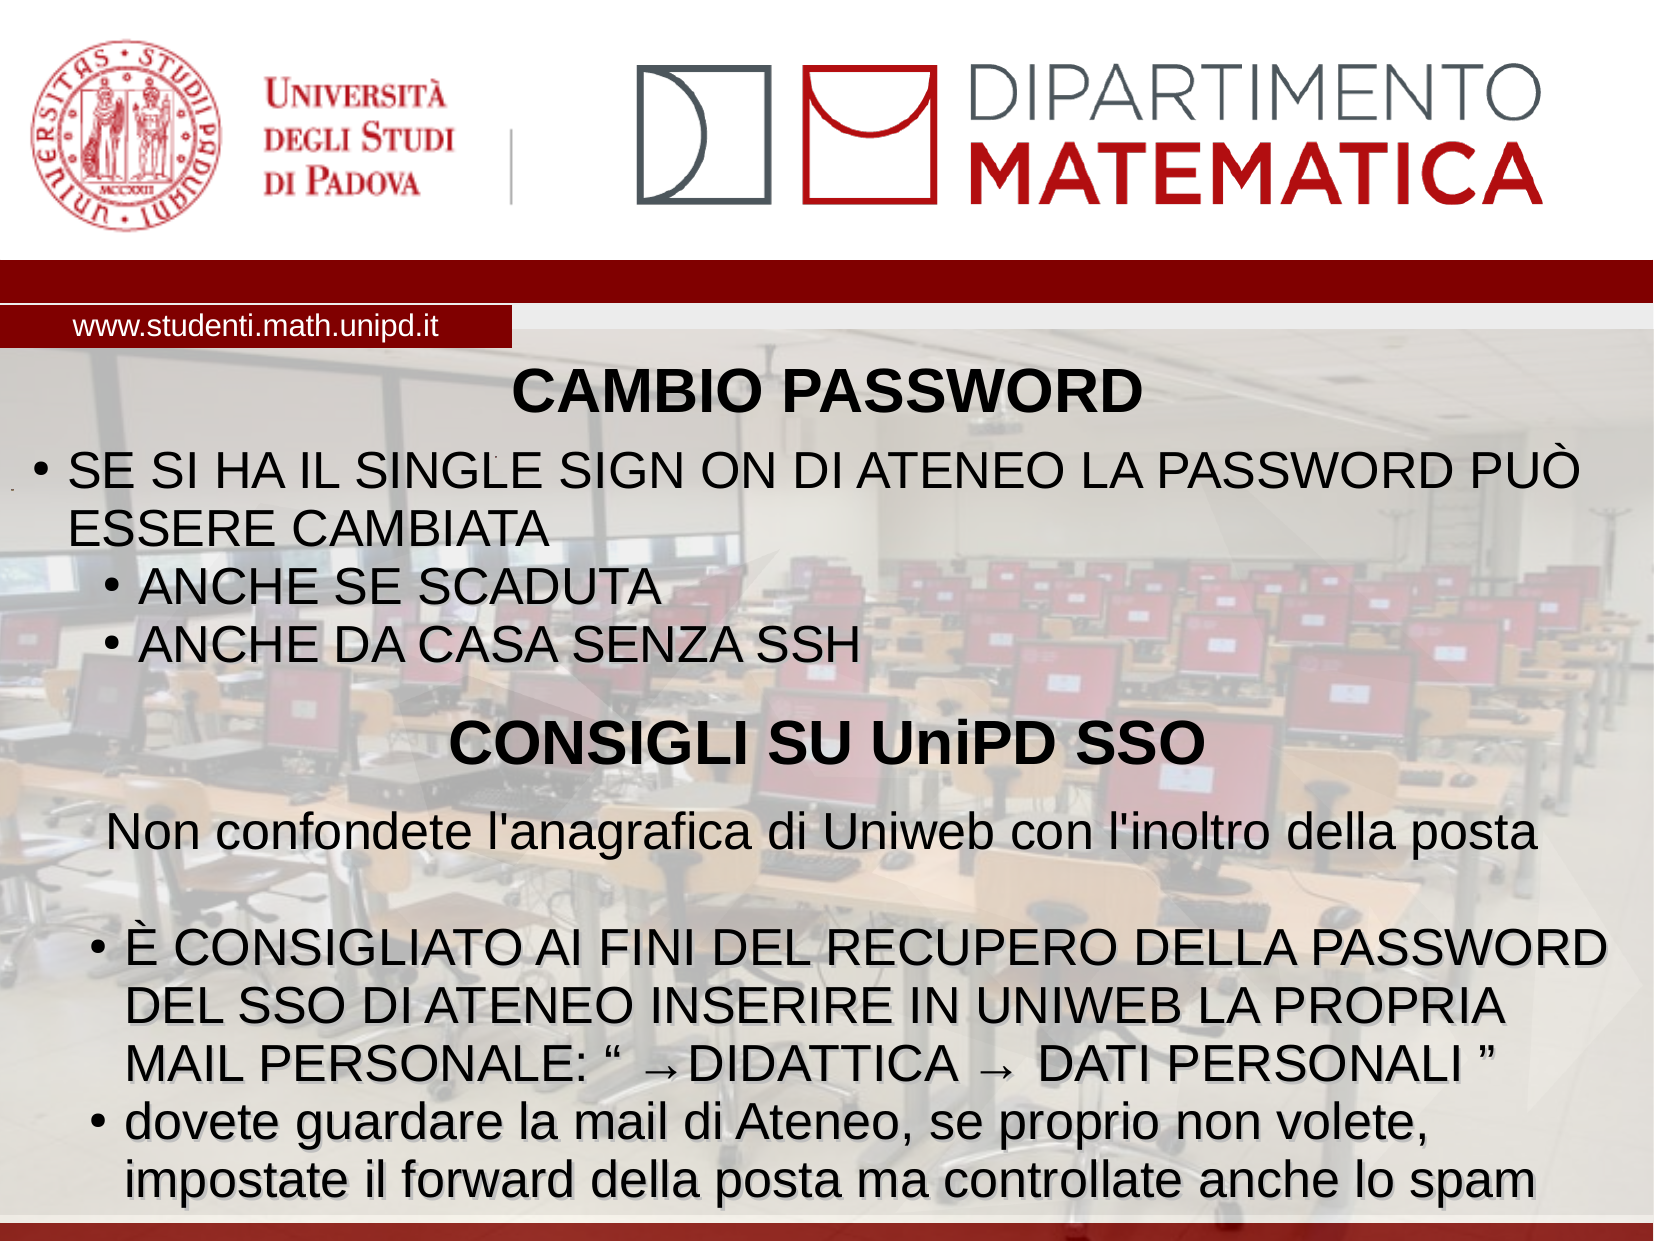

| |
| --- |
www.studenti.math.unipd.it
CAMBIO PASSWORD
SE SI HA IL SINGLE SIGN ON DI ATENEO LA PASSWORD PUÒ ESSERE CAMBIATA
ANCHE SE SCADUTA
ANCHE DA CASA SENZA SSH
CONSIGLI SU UniPD SSO
Non confondete l'anagrafica di Uniweb con l'inoltro della posta
È CONSIGLIATO AI FINI DEL RECUPERO DELLA PASSWORD DEL SSO DI ATENEO INSERIRE IN UNIWEB LA PROPRIA MAIL PERSONALE: “ →DIDATTICA → DATI PERSONALI ”
dovete guardare la mail di Ateneo, se proprio non volete, impostate il forward della posta ma controllate anche lo spam
| |
| --- |